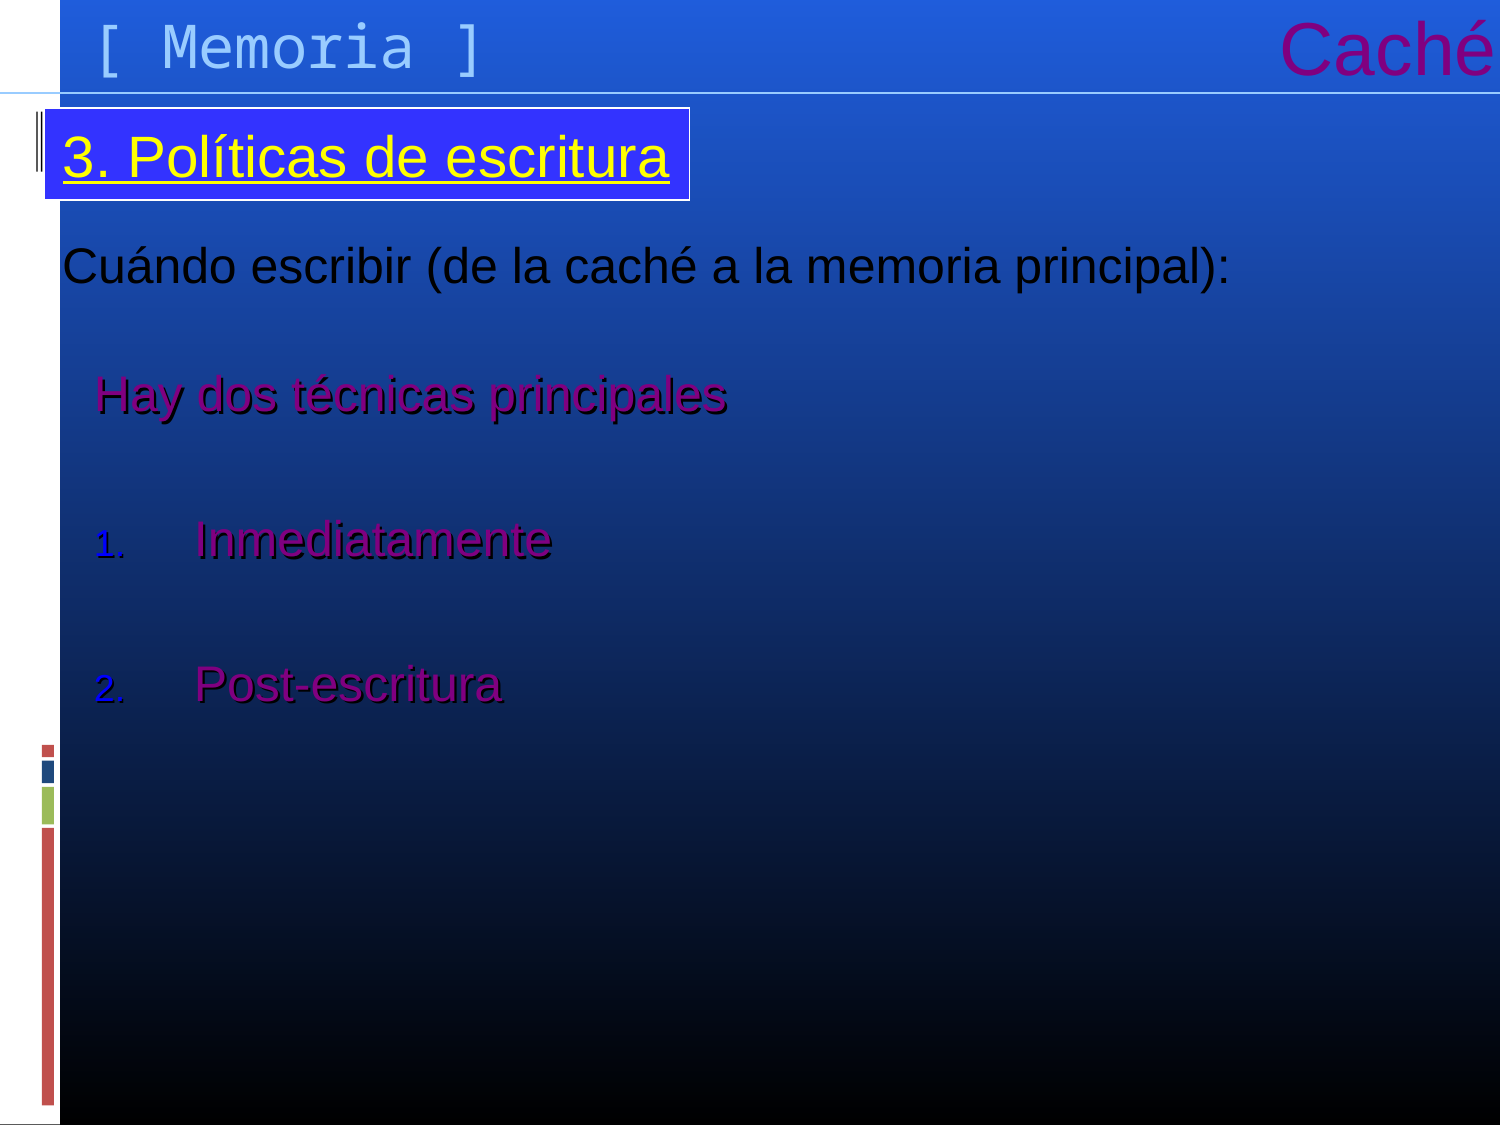

# [ Memoria ]
Caché
3. Políticas de escritura
Cuándo escribir (de la caché a la memoria principal):
Hay dos técnicas principales
Inmediatamente
Post-escritura